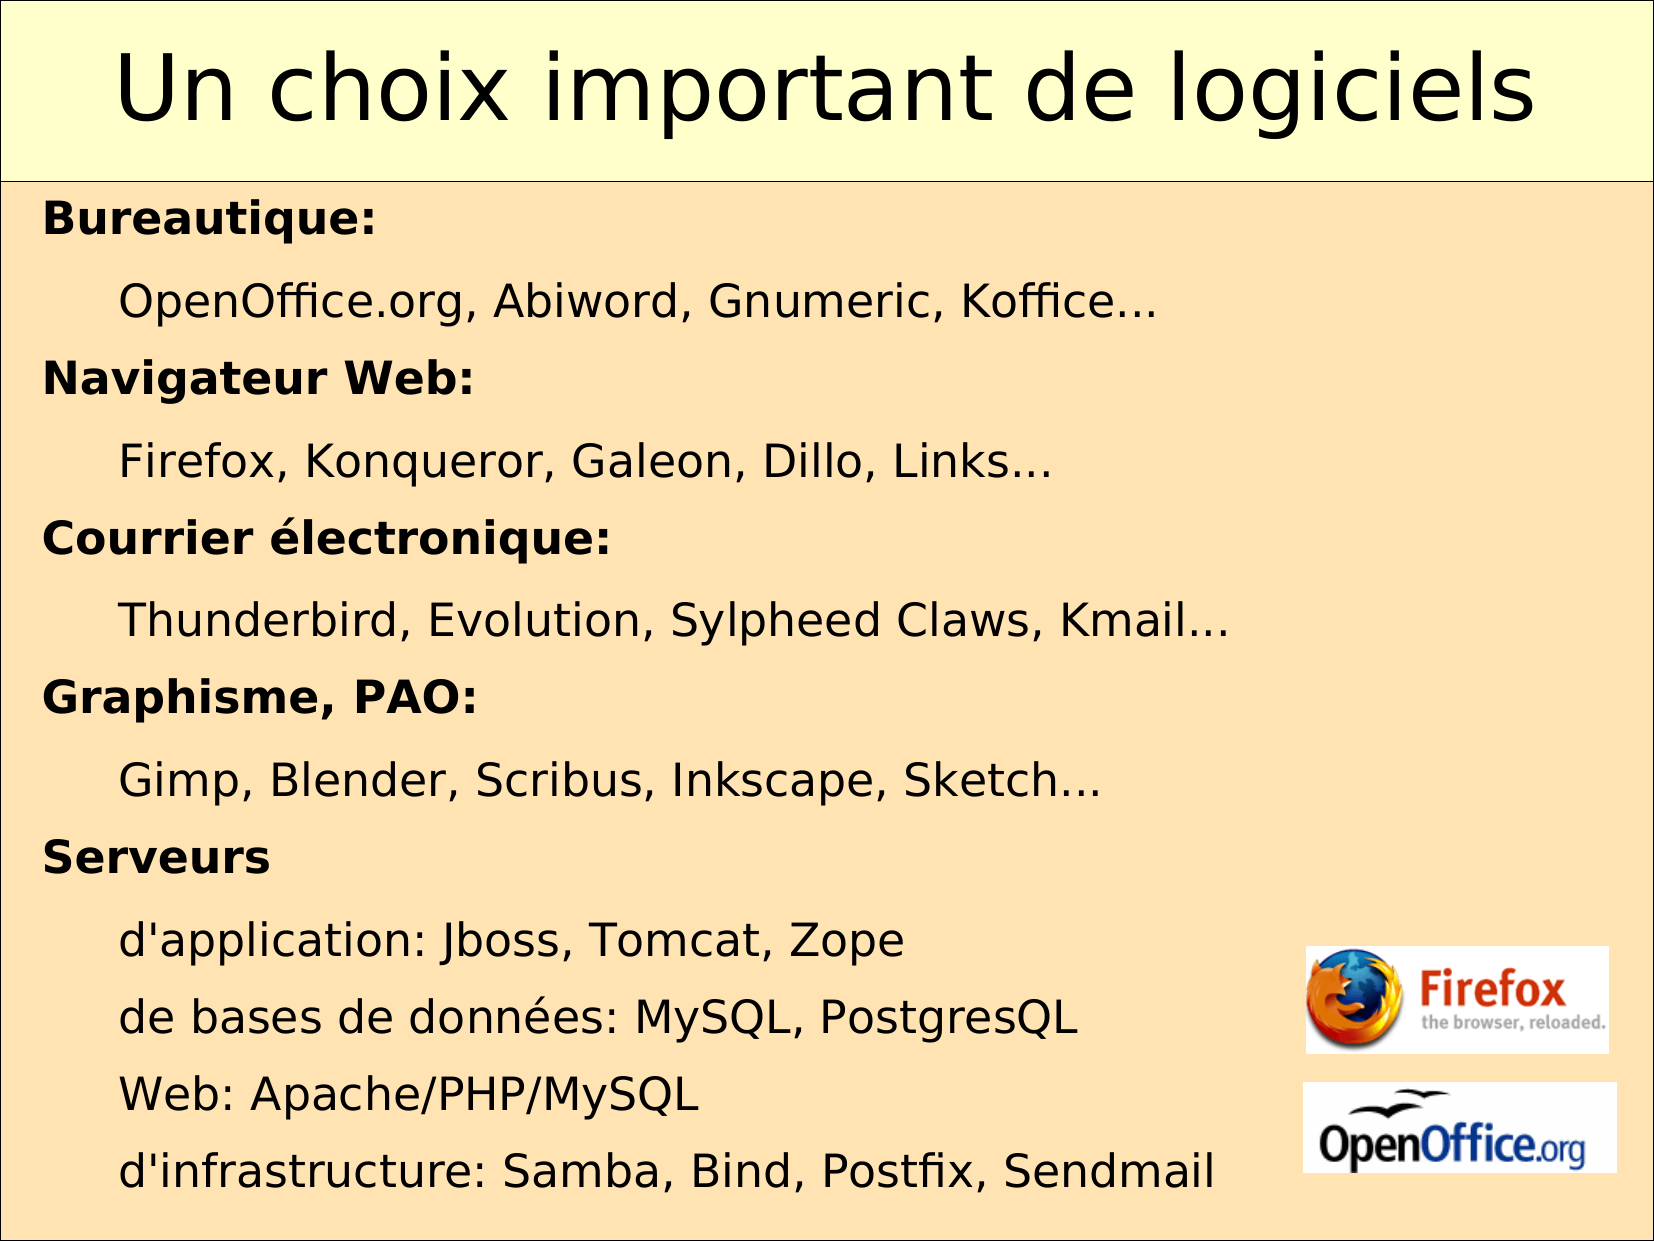

Un choix important de logiciels
# Bureautique:
OpenOffice.org, Abiword, Gnumeric, Koffice...
Navigateur Web:
Firefox, Konqueror, Galeon, Dillo, Links...
Courrier électronique:
Thunderbird, Evolution, Sylpheed Claws, Kmail...
Graphisme, PAO:
Gimp, Blender, Scribus, Inkscape, Sketch...
Serveurs
d'application: Jboss, Tomcat, Zope
de bases de données: MySQL, PostgresQL
Web: Apache/PHP/MySQL
d'infrastructure: Samba, Bind, Postfix, Sendmail